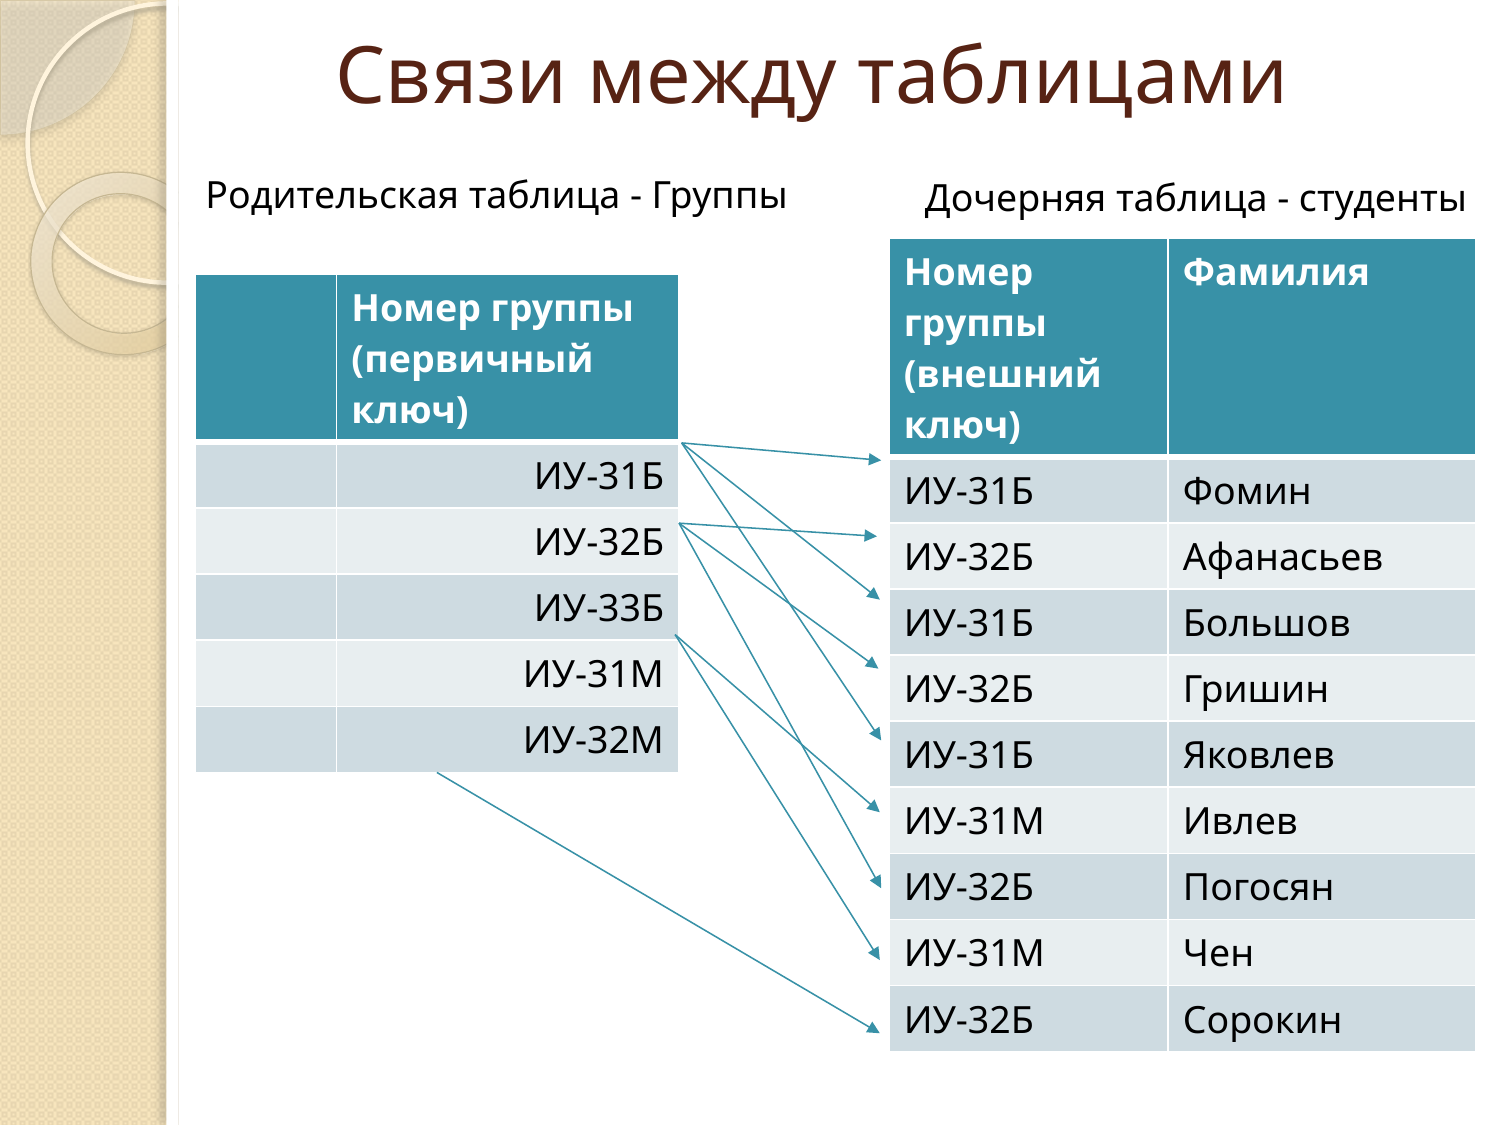

# Связи между таблицами
Родительская таблица - Группы
Дочерняя таблица - студенты
| Номер группы (внешний ключ) | Фамилия |
| --- | --- |
| ИУ-31Б | Фомин |
| ИУ-32Б | Афанасьев |
| ИУ-31Б | Большов |
| ИУ-32Б | Гришин |
| ИУ-31Б | Яковлев |
| ИУ-31М | Ивлев |
| ИУ-32Б | Погосян |
| ИУ-31М | Чен |
| ИУ-32Б | Сорокин |
| | Номер группы (первичный ключ) |
| --- | --- |
| | ИУ-31Б |
| | ИУ-32Б |
| | ИУ-33Б |
| | ИУ-31М |
| | ИУ-32М |